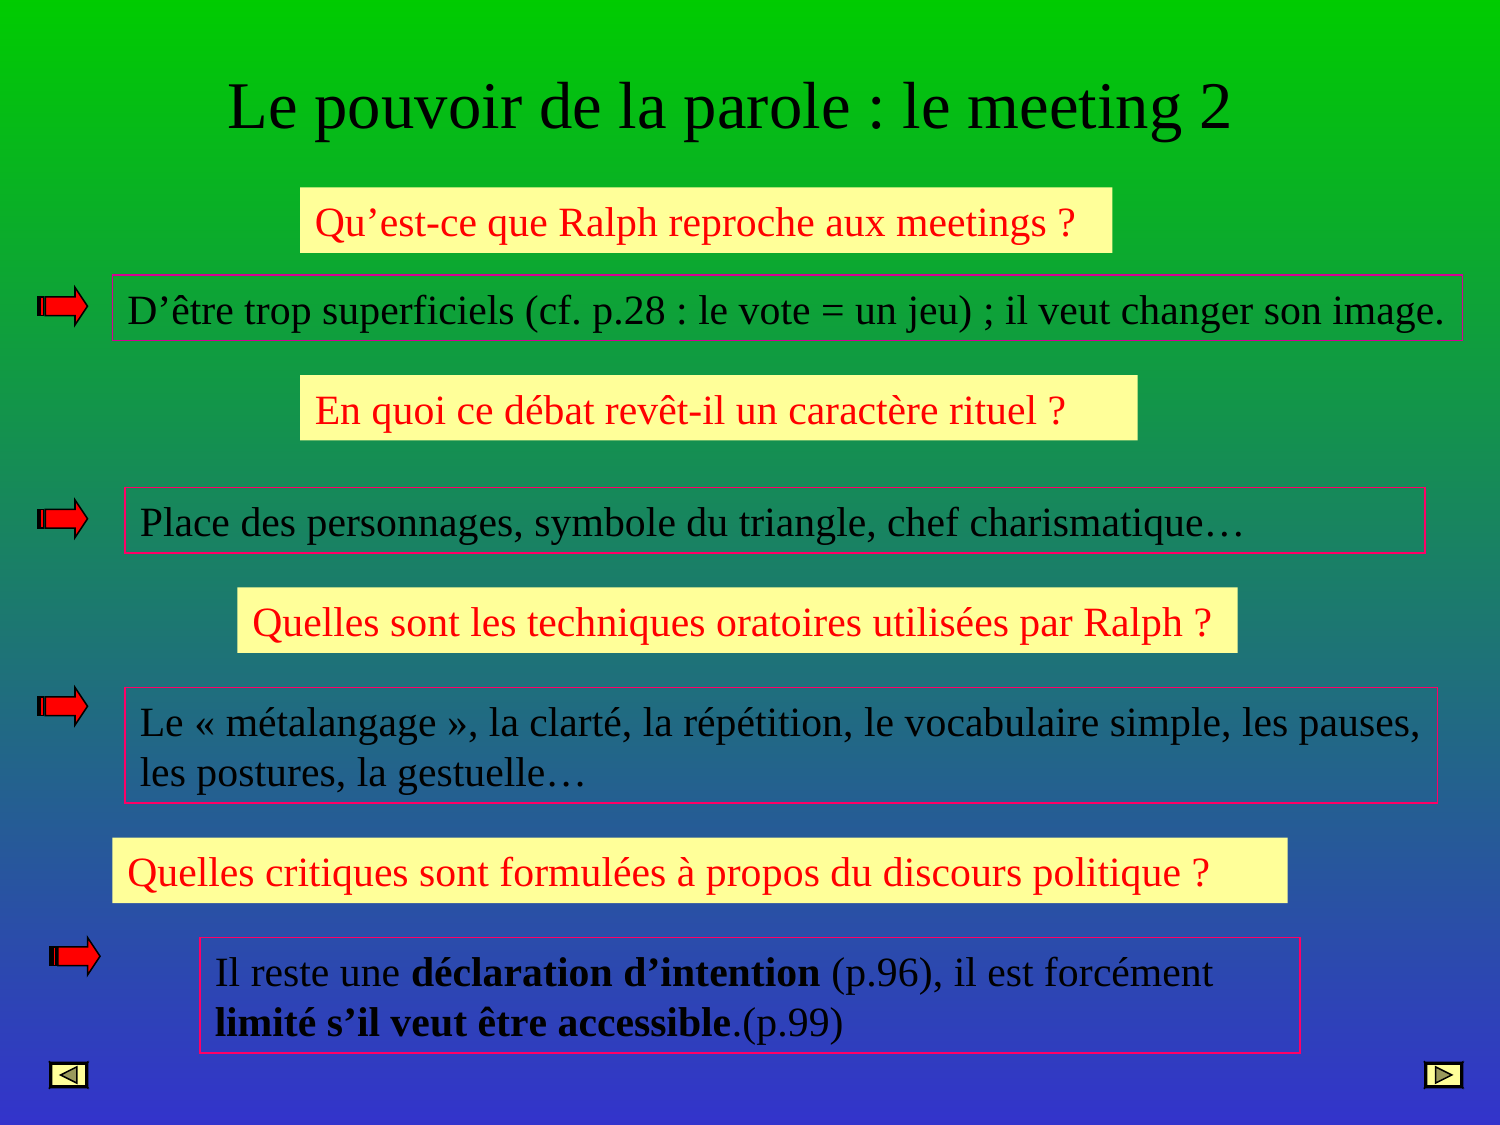

# Le pouvoir de la parole : le meeting 2
Qu’est-ce que Ralph reproche aux meetings ?
D’être trop superficiels (cf. p.28 : le vote = un jeu) ; il veut changer son image.
En quoi ce débat revêt-il un caractère rituel ?
Place des personnages, symbole du triangle, chef charismatique…
Quelles sont les techniques oratoires utilisées par Ralph ?
Le « métalangage », la clarté, la répétition, le vocabulaire simple, les pauses, les postures, la gestuelle…
Quelles critiques sont formulées à propos du discours politique ?
Il reste une déclaration d’intention (p.96), il est forcément limité s’il veut être accessible.(p.99)